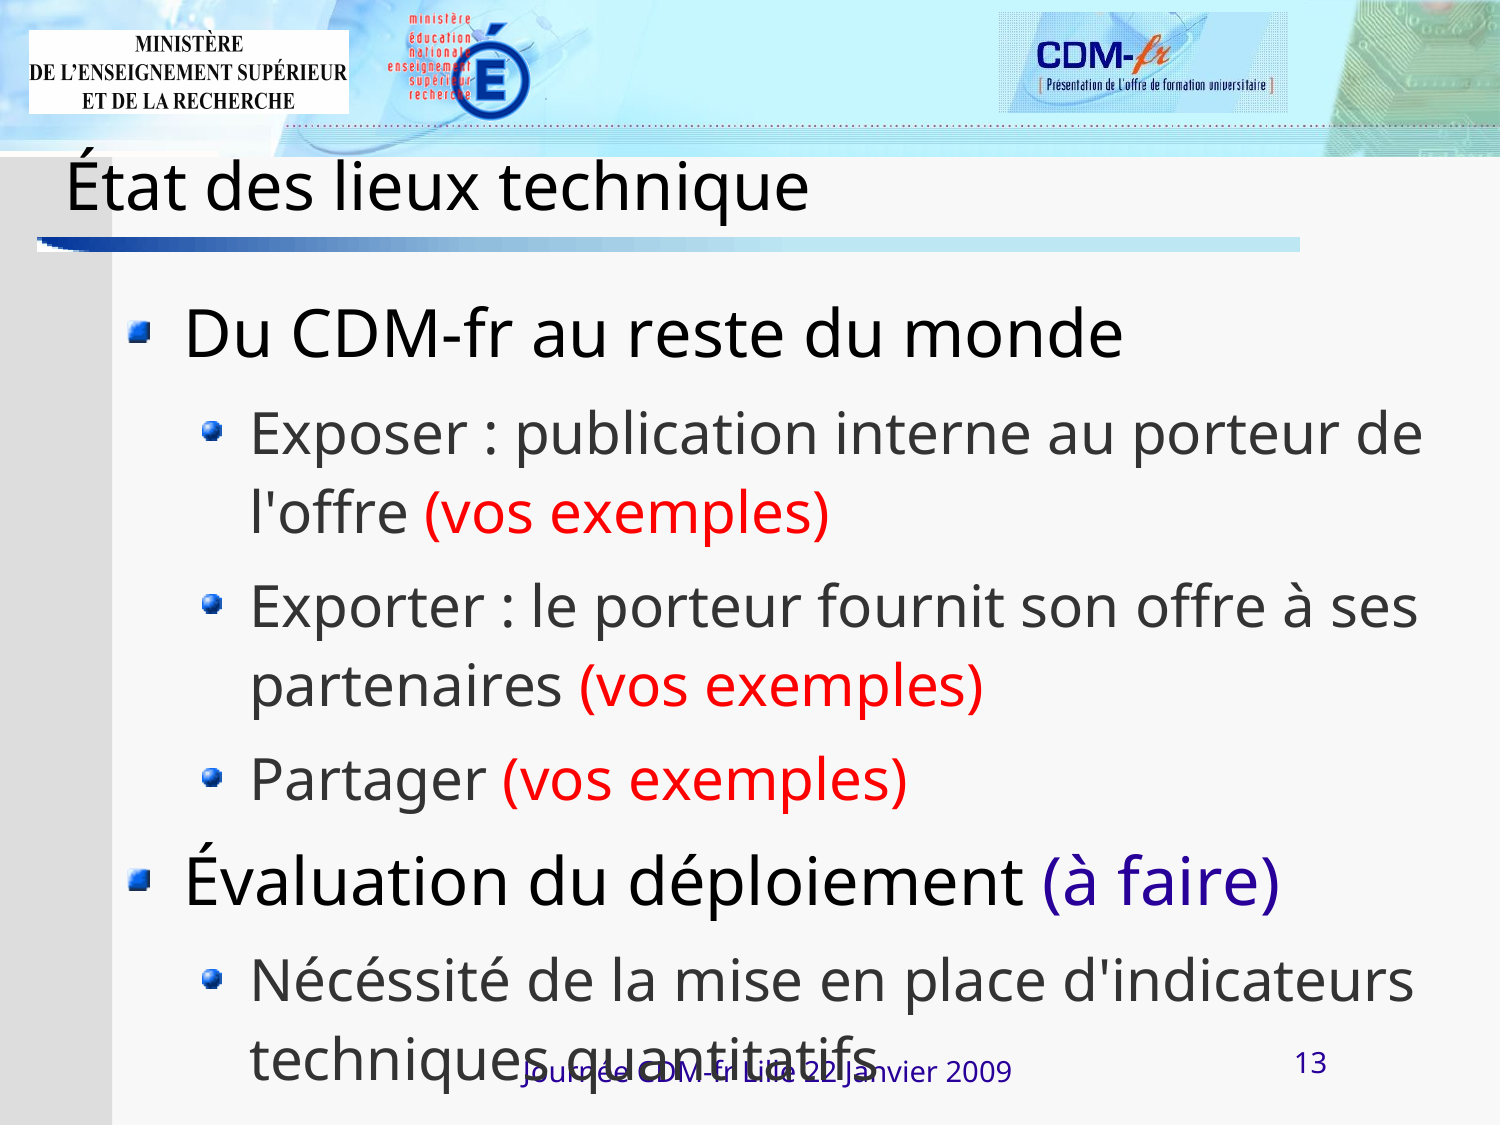

# État des lieux technique
Du CDM-fr au reste du monde
Exposer : publication interne au porteur de l'offre (vos exemples)
Exporter : le porteur fournit son offre à ses partenaires (vos exemples)
Partager (vos exemples)
Évaluation du déploiement (à faire)
Nécéssité de la mise en place d'indicateurs techniques quantitatifs
Journée C2i-1, Paris 16 déc 2004
13